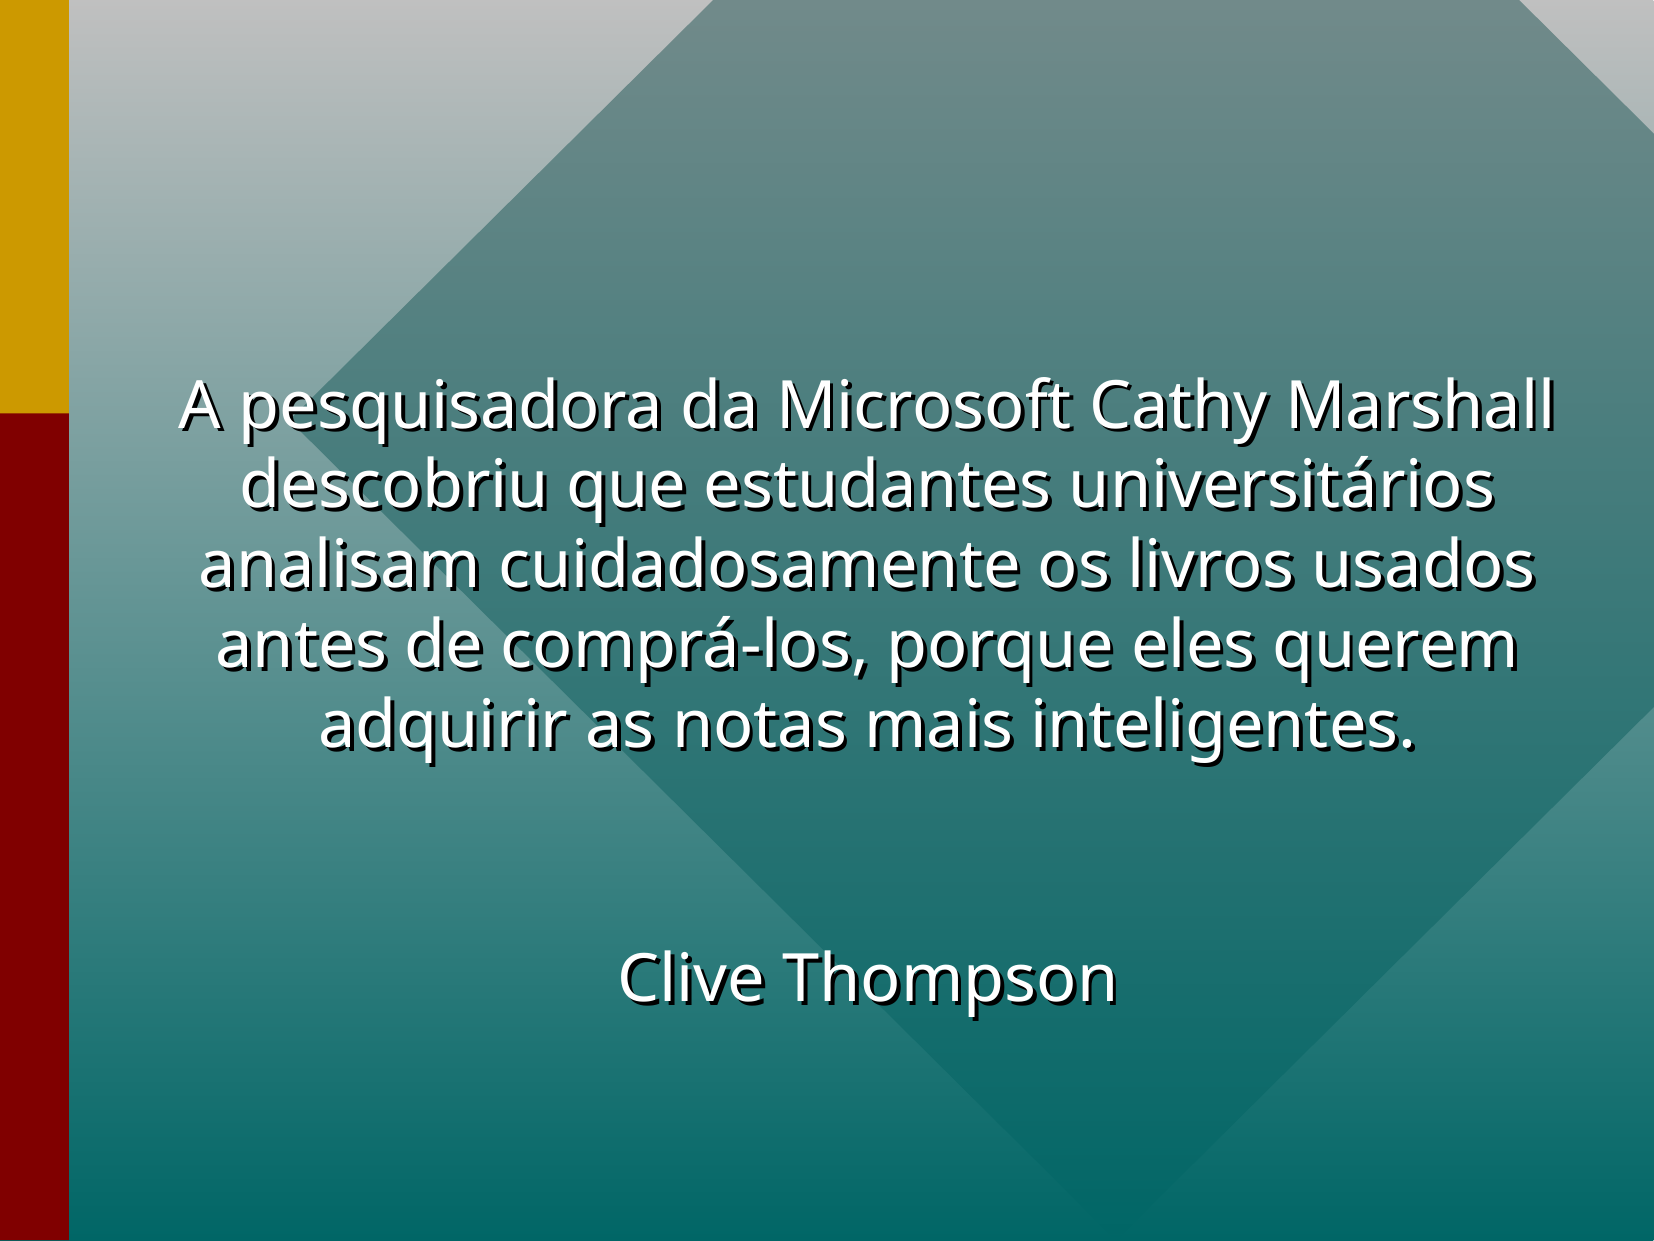

# A pesquisadora da Microsoft Cathy Marshall descobriu que estudantes universitários analisam cuidadosamente os livros usados antes de comprá-los, porque eles querem adquirir as notas mais inteligentes.
Clive Thompson